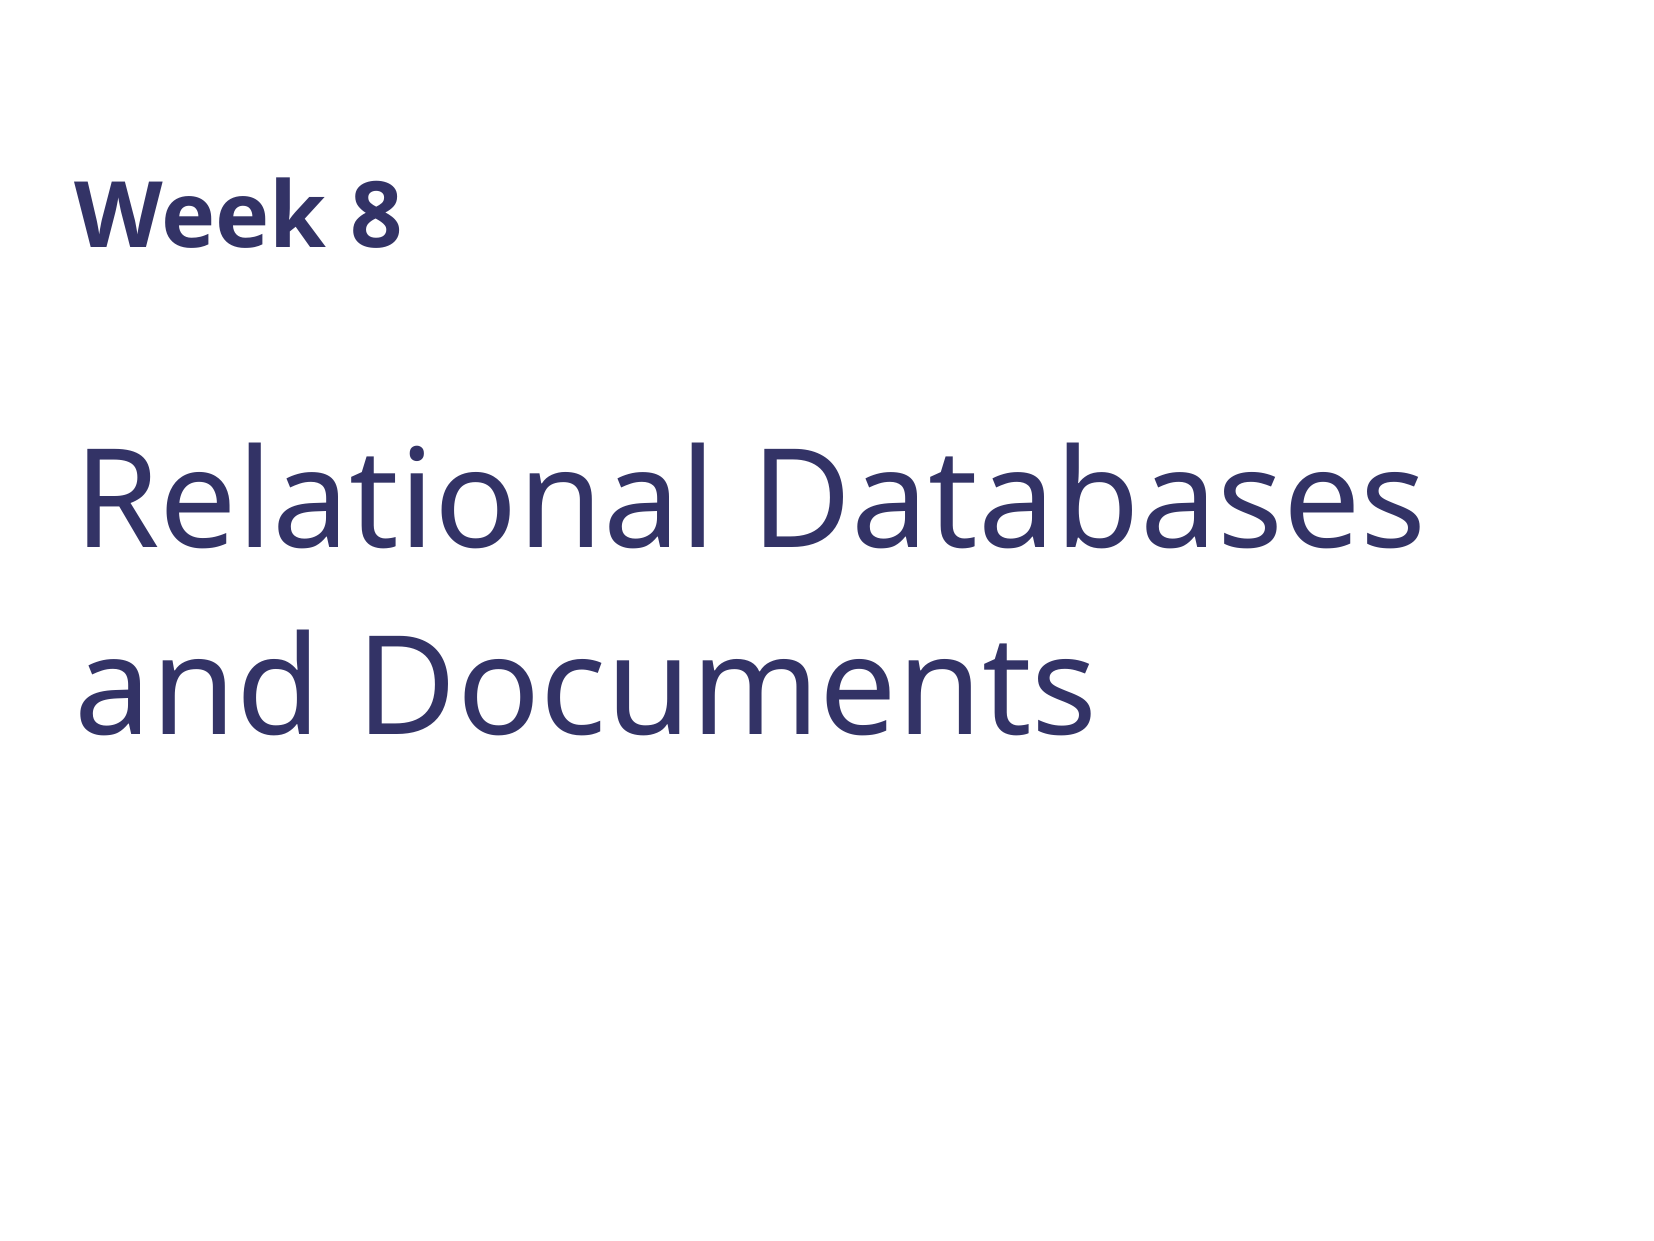

# Week 8 Relational Databases and Documents